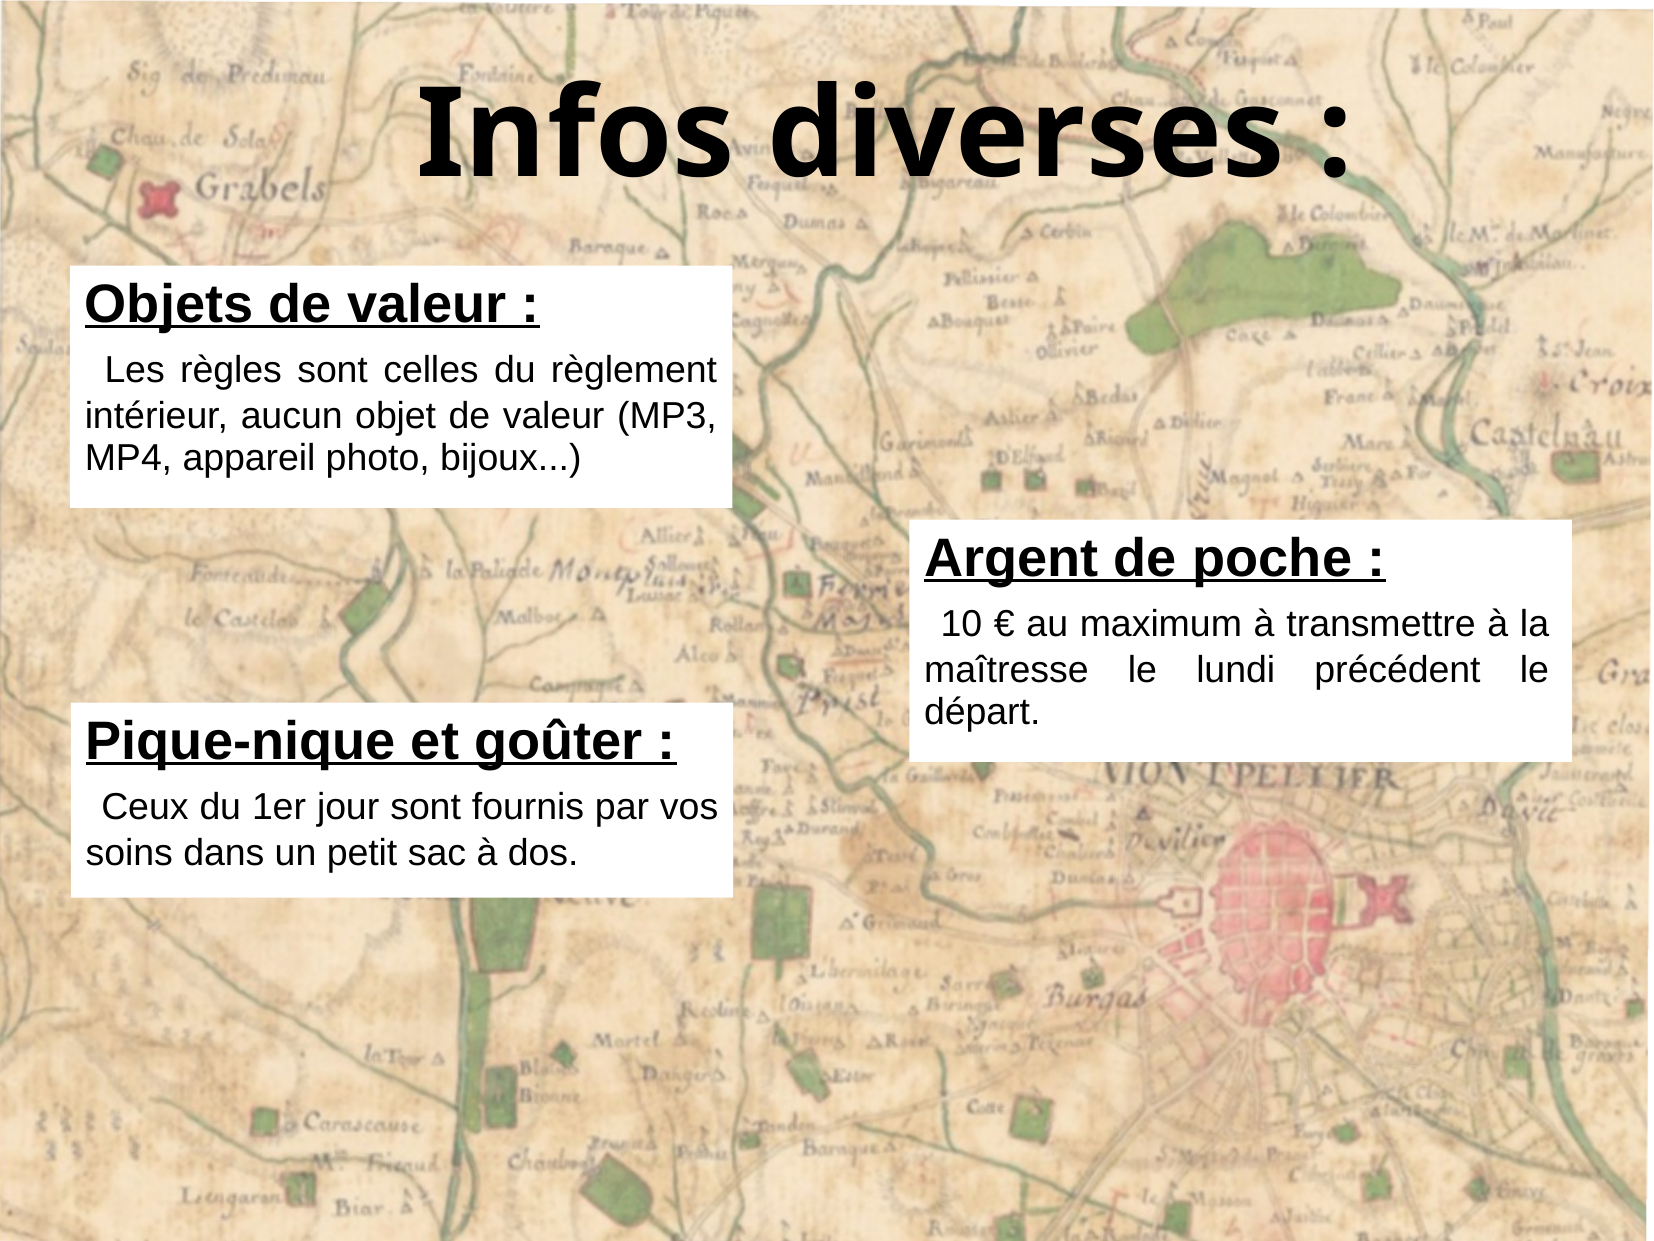

Infos diverses :
Objets de valeur :
 Les règles sont celles du règlement intérieur, aucun objet de valeur (MP3, MP4, appareil photo, bijoux...)
Argent de poche :
 10 € au maximum à transmettre à la maîtresse le lundi précédent le départ.
Pique-nique et goûter :
 Ceux du 1er jour sont fournis par vos soins dans un petit sac à dos.